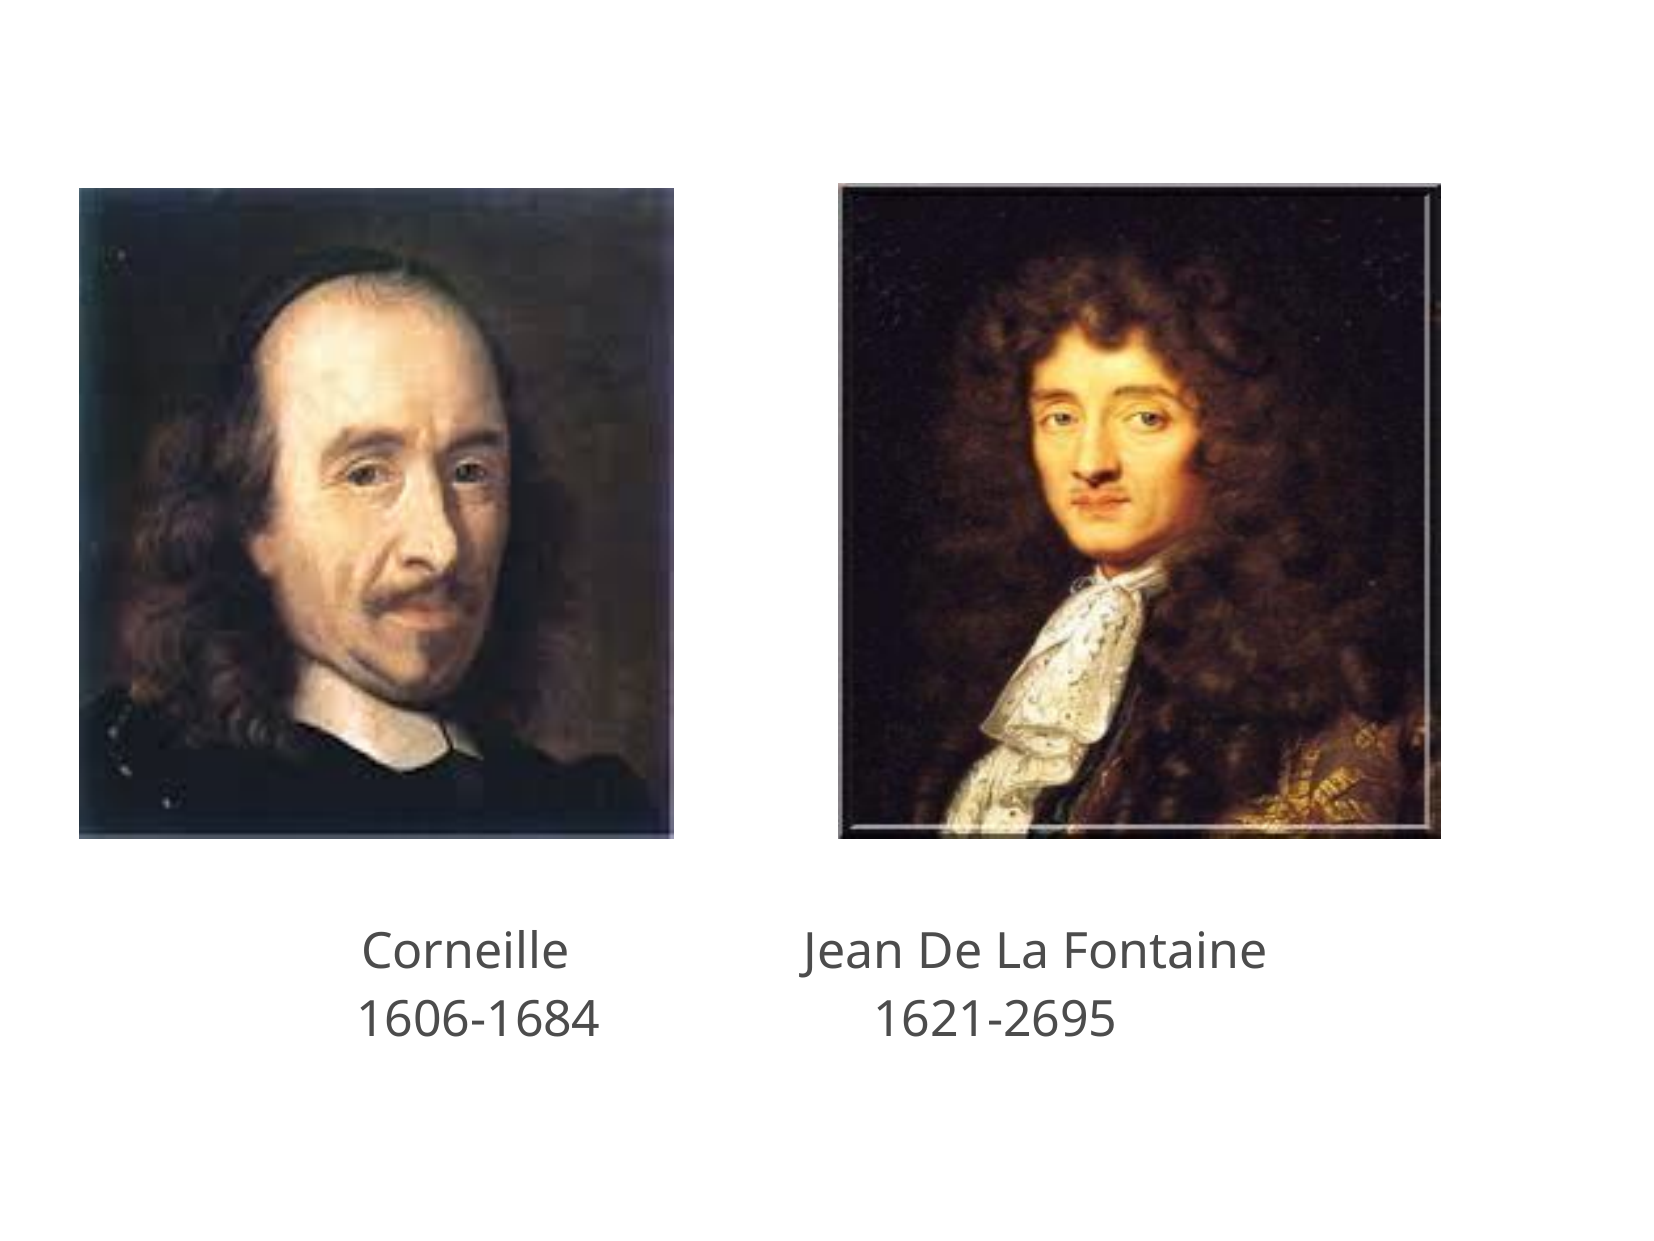

# Corneille Jean De La Fontaine 1606-1684 1621-2695